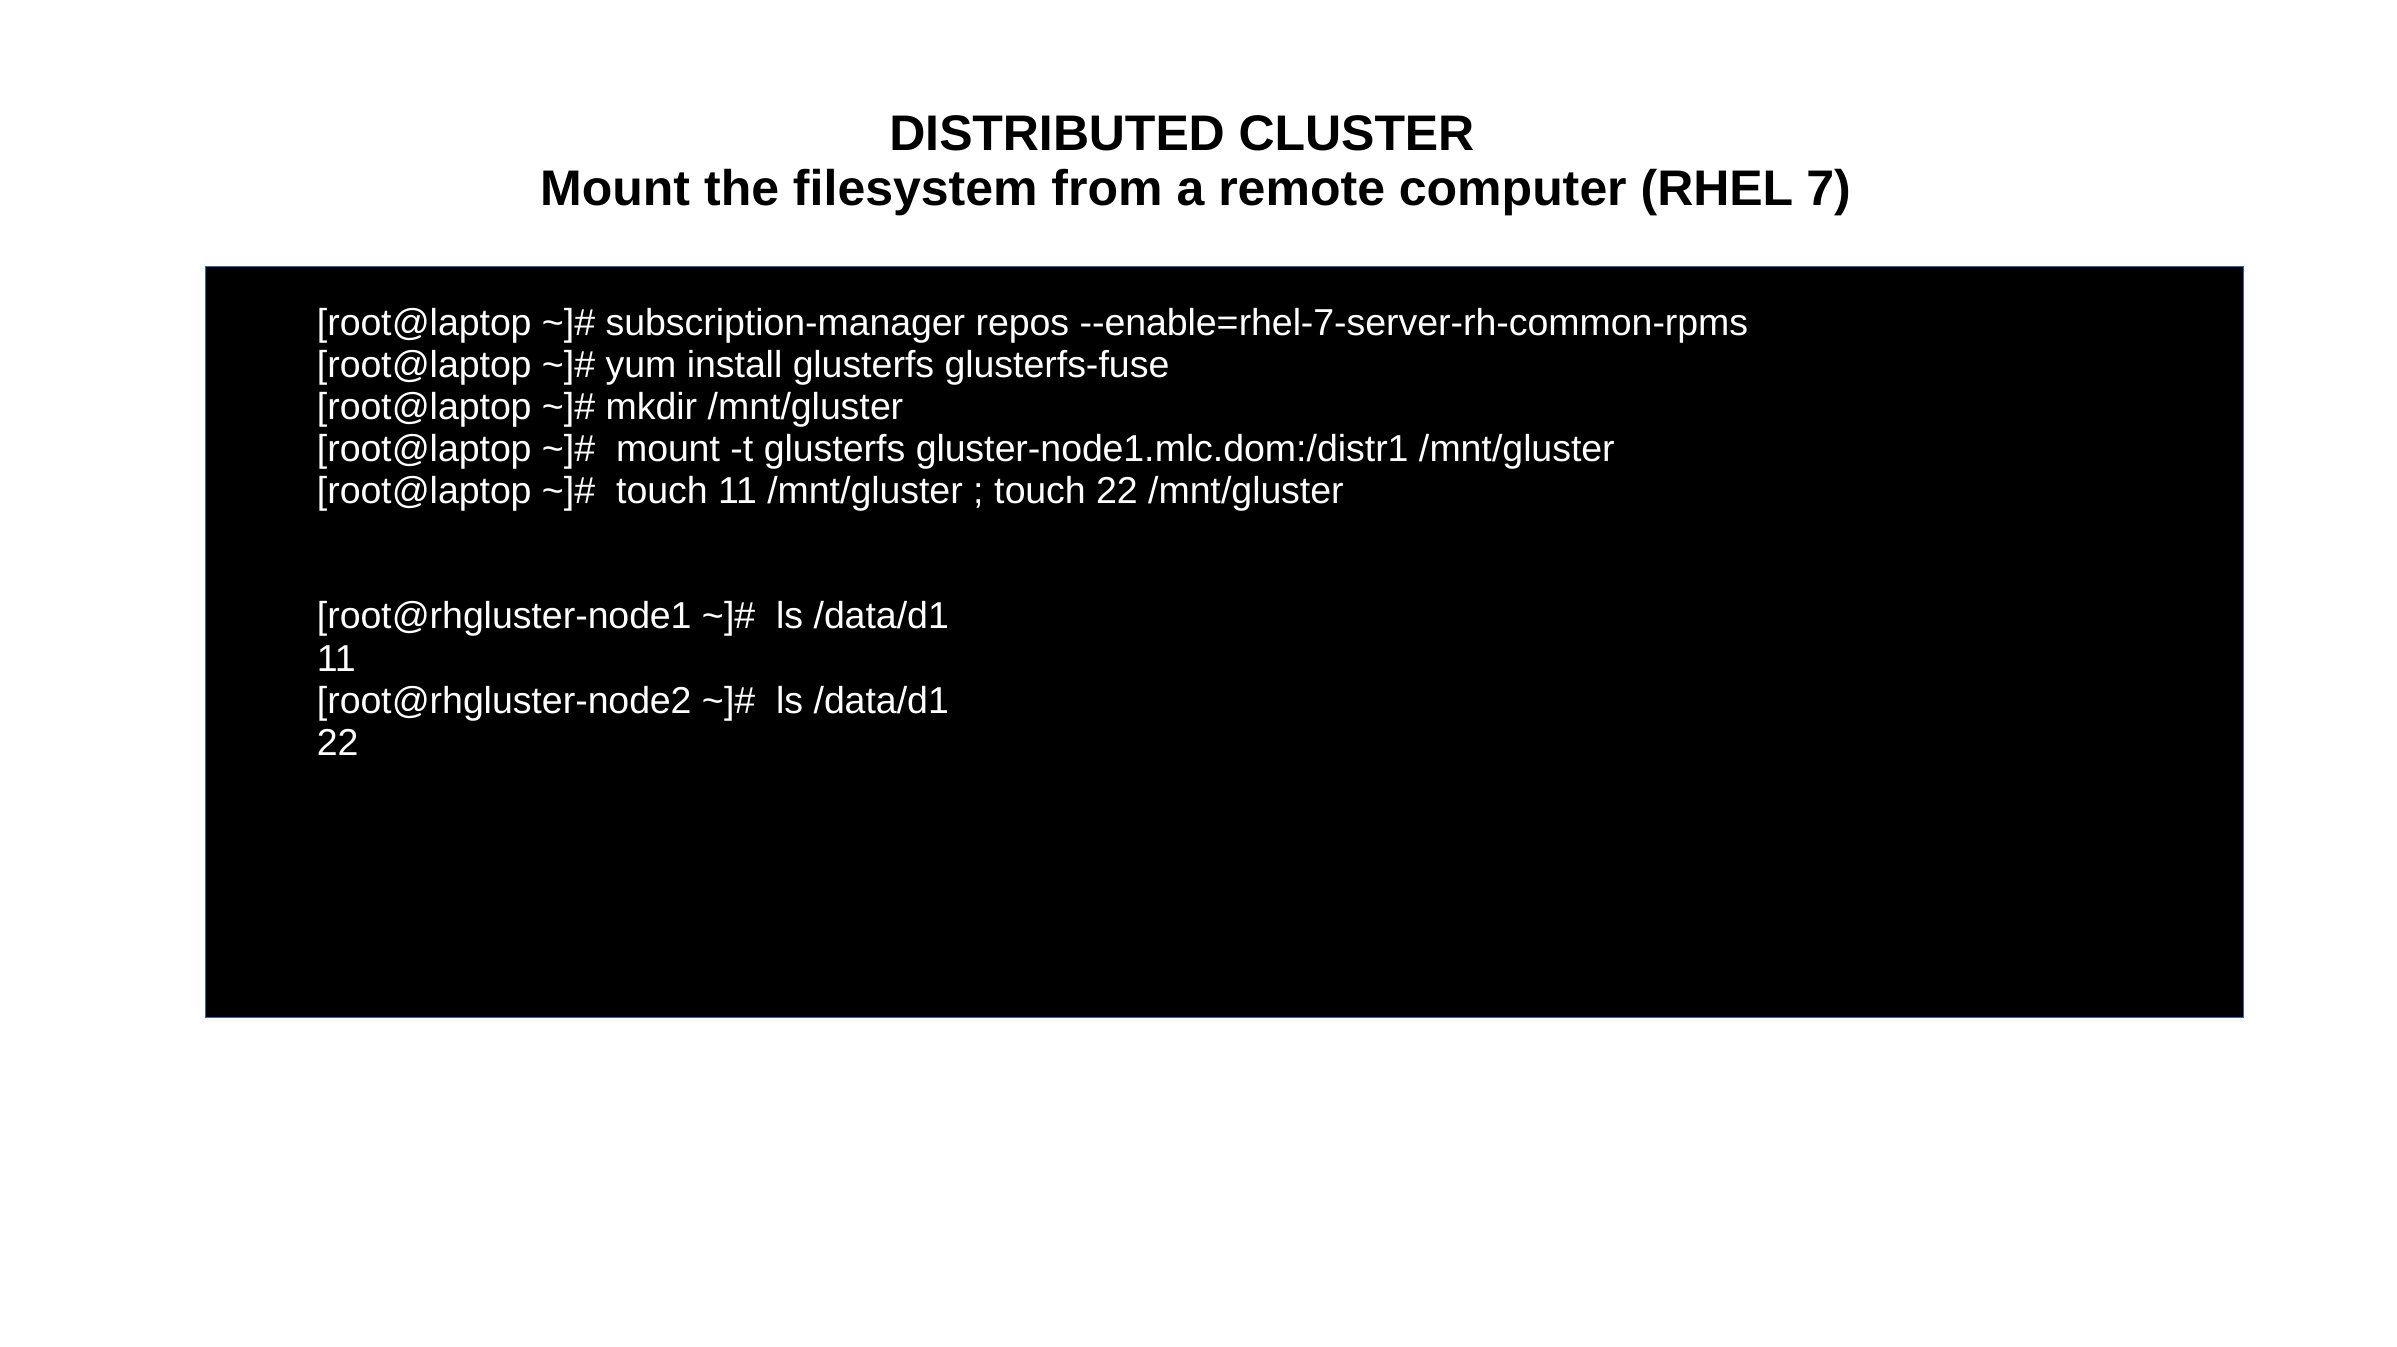

DISTRIBUTED CLUSTER
Mount the filesystem from a remote computer (RHEL 7)
[root@laptop ~]# subscription-manager repos --enable=rhel-7-server-rh-common-rpms
[root@laptop ~]# yum install glusterfs glusterfs-fuse
[root@laptop ~]# mkdir /mnt/gluster
[root@laptop ~]# mount -t glusterfs gluster-node1.mlc.dom:/distr1 /mnt/gluster
[root@laptop ~]# touch 11 /mnt/gluster ; touch 22 /mnt/gluster
[root@rhgluster-node1 ~]# ls /data/d1
11
[root@rhgluster-node2 ~]# ls /data/d1
22
DISTRIBUTED VOLUME